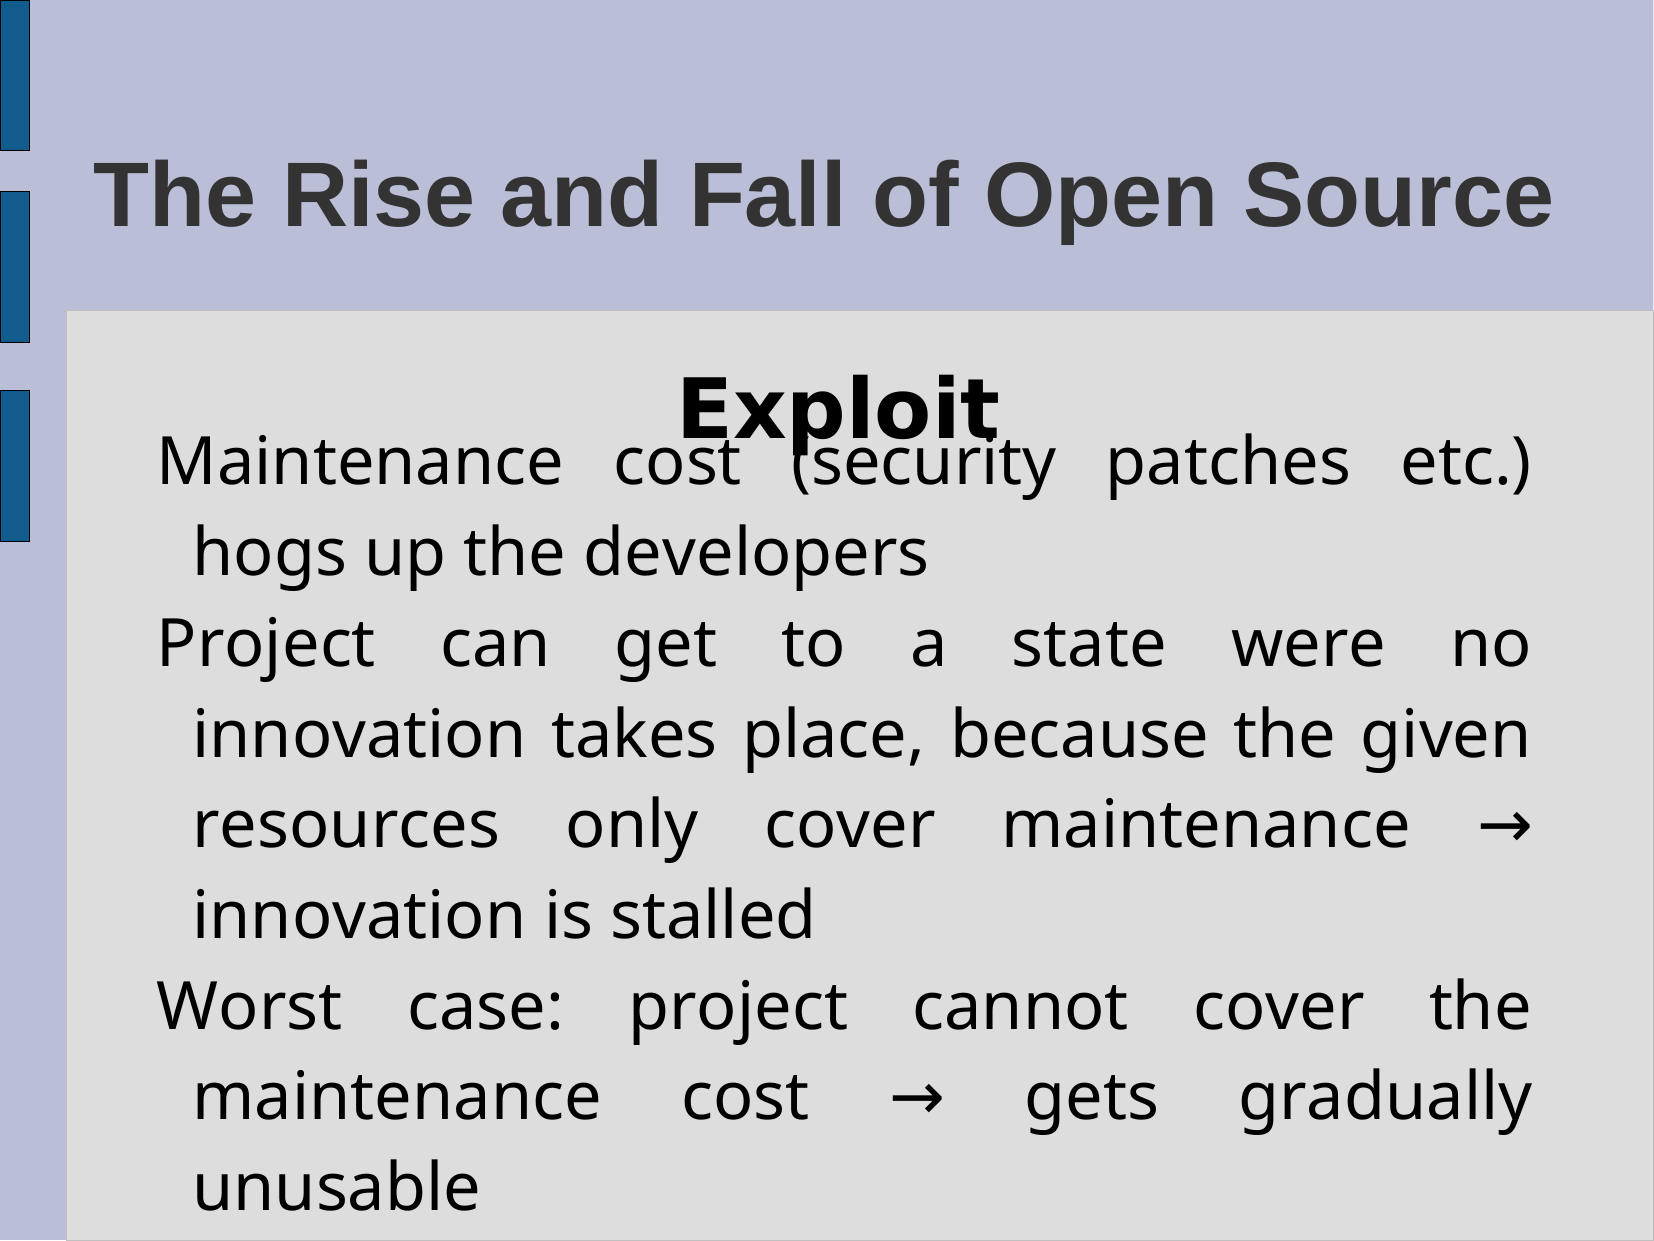

# The Rise and Fall of Open Source
Exploit
Maintenance cost (security patches etc.) hogs up the developers
Project can get to a state were no innovation takes place, because the given resources only cover maintenance → innovation is stalled
Worst case: project cannot cover the maintenance cost → gets gradually unusable